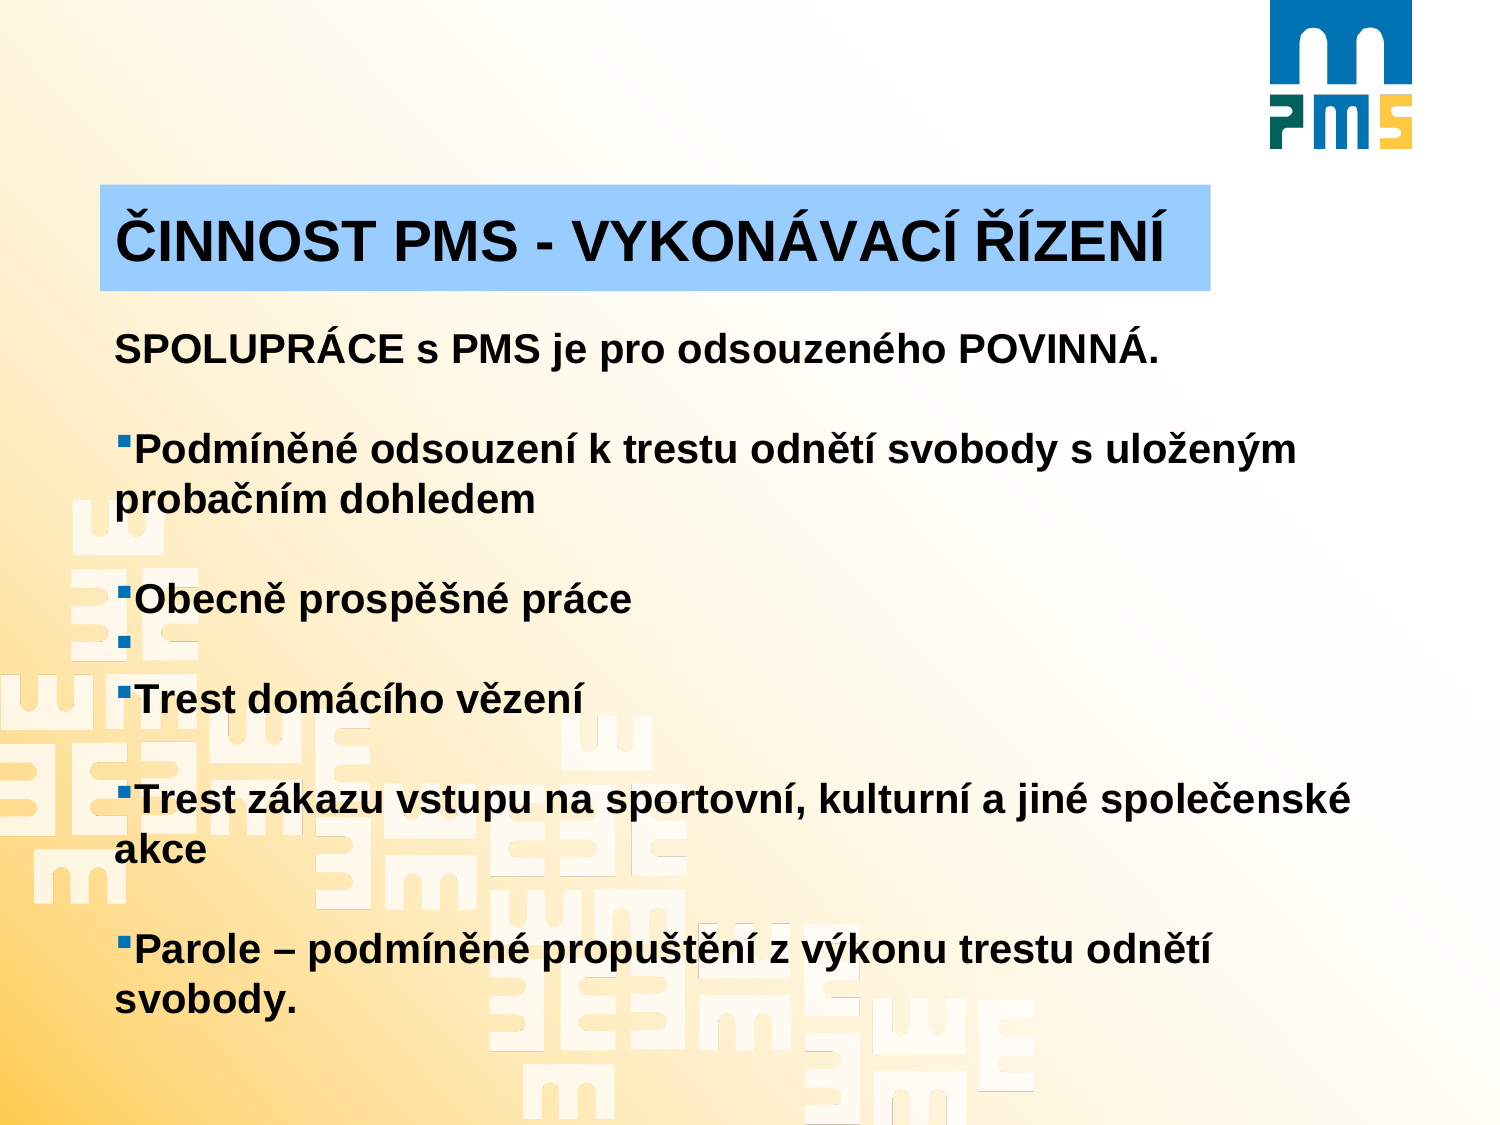

ČINNOST PMS - VYKONÁVACÍ ŘÍZENÍ
SPOLUPRÁCE s PMS je pro odsouzeného POVINNÁ.
Podmíněné odsouzení k trestu odnětí svobody s uloženým probačním dohledem
Obecně prospěšné práce
Trest domácího vězení
Trest zákazu vstupu na sportovní, kulturní a jiné společenské akce
Parole – podmíněné propuštění z výkonu trestu odnětí svobody.